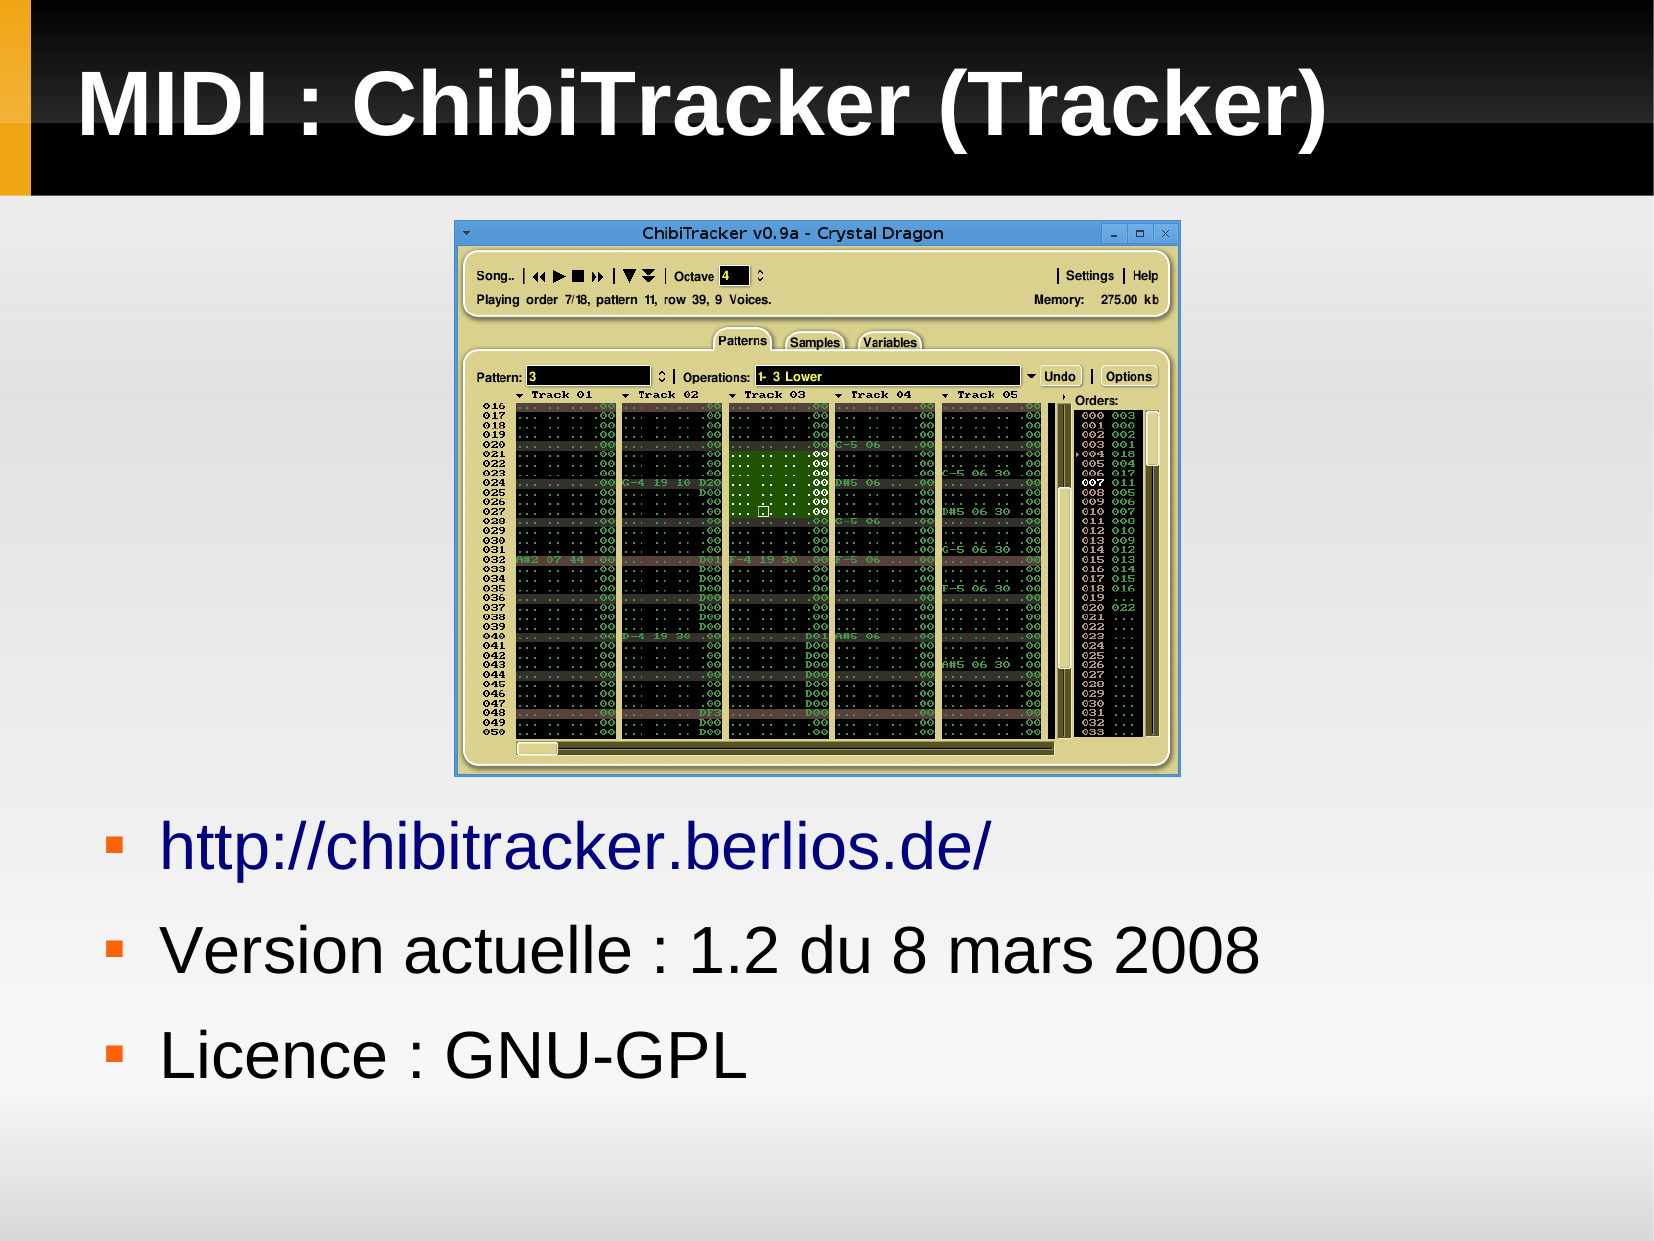

# MIDI : ChibiTracker (Tracker)
http://chibitracker.berlios.de/
Version actuelle : 1.2 du 8 mars 2008
Licence : GNU-GPL